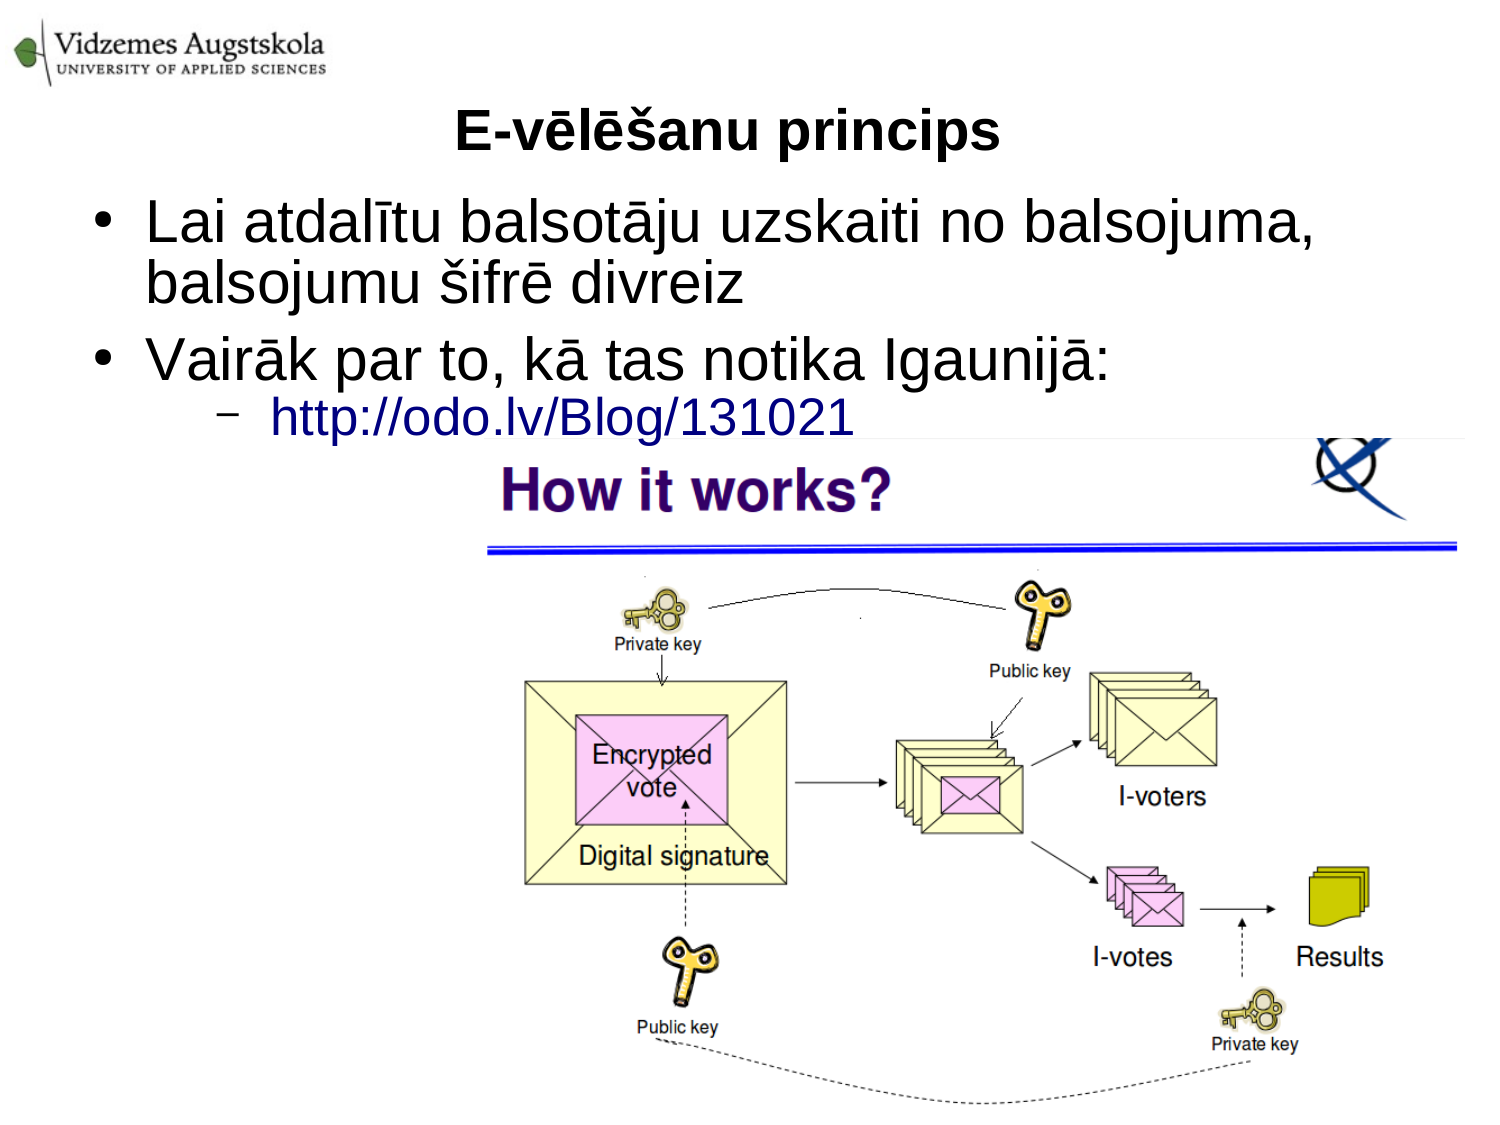

# E-vēlēšanu princips
Lai atdalītu balsotāju uzskaiti no balsojuma,
balsojumu šifrē divreiz
Vairāk par to, kā tas notika Igaunijā:
http://odo.lv/Blog/131021